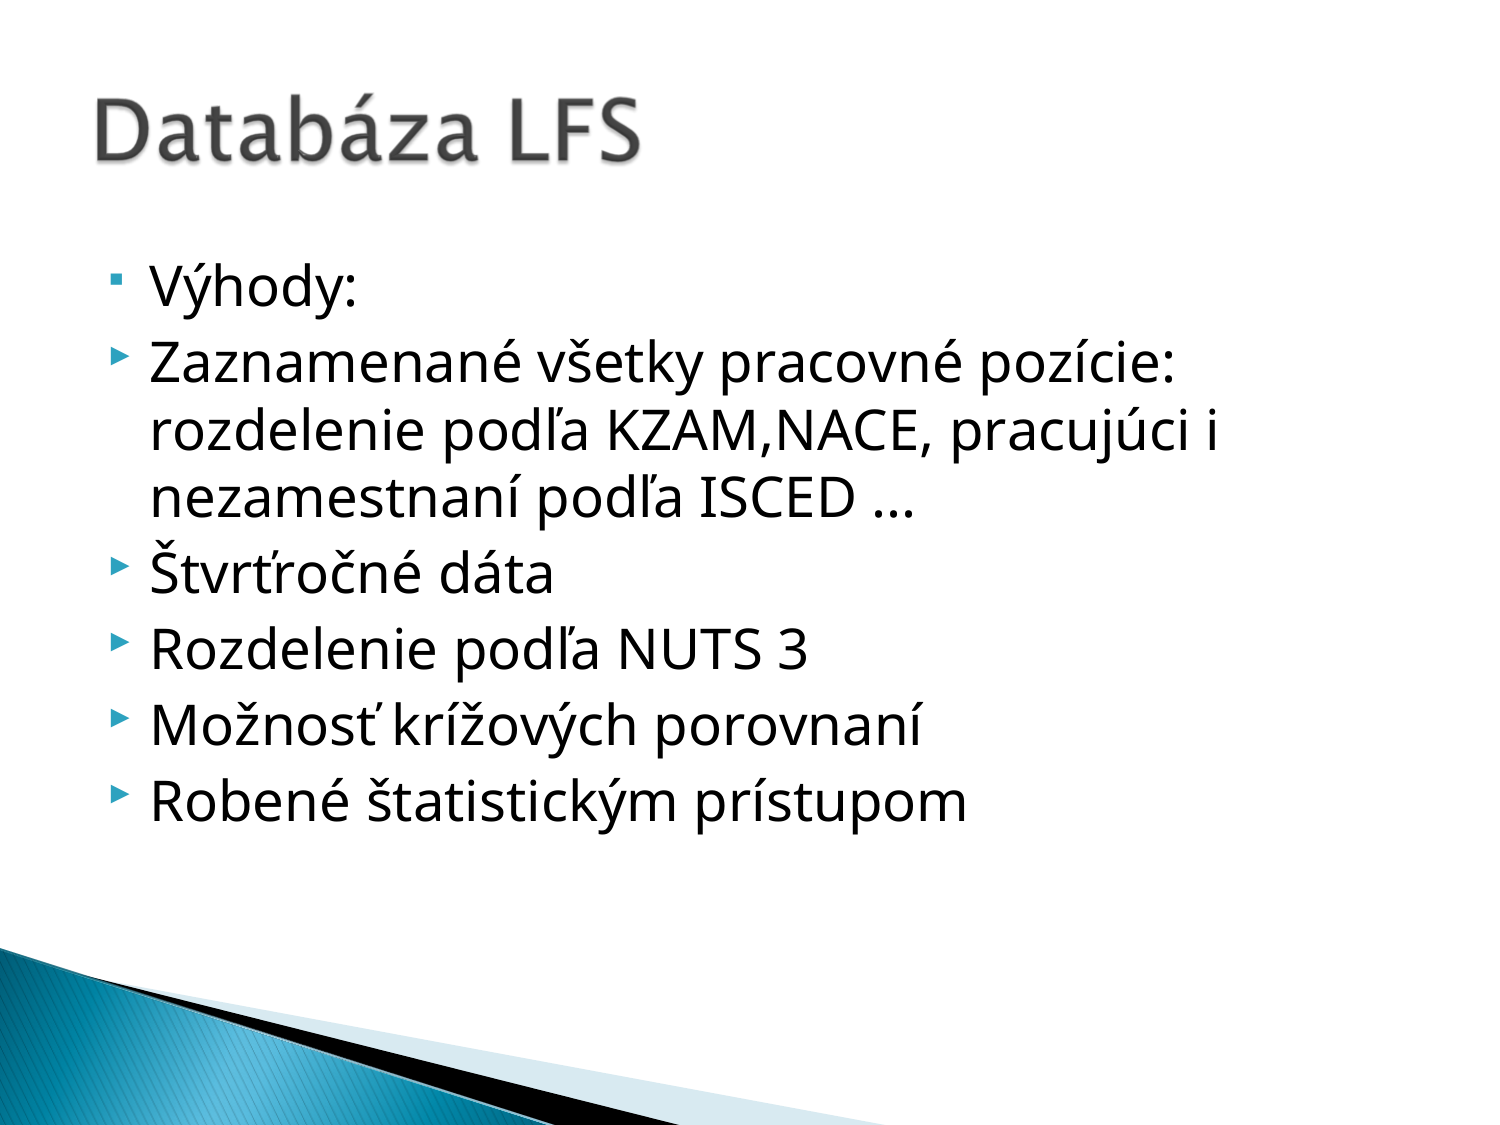

# Výhody:
Zaznamenané všetky pracovné pozície: rozdelenie podľa KZAM,NACE, pracujúci i nezamestnaní podľa ISCED ...
Štvrťročné dáta
Rozdelenie podľa NUTS 3
Možnosť krížových porovnaní
Robené štatistickým prístupom